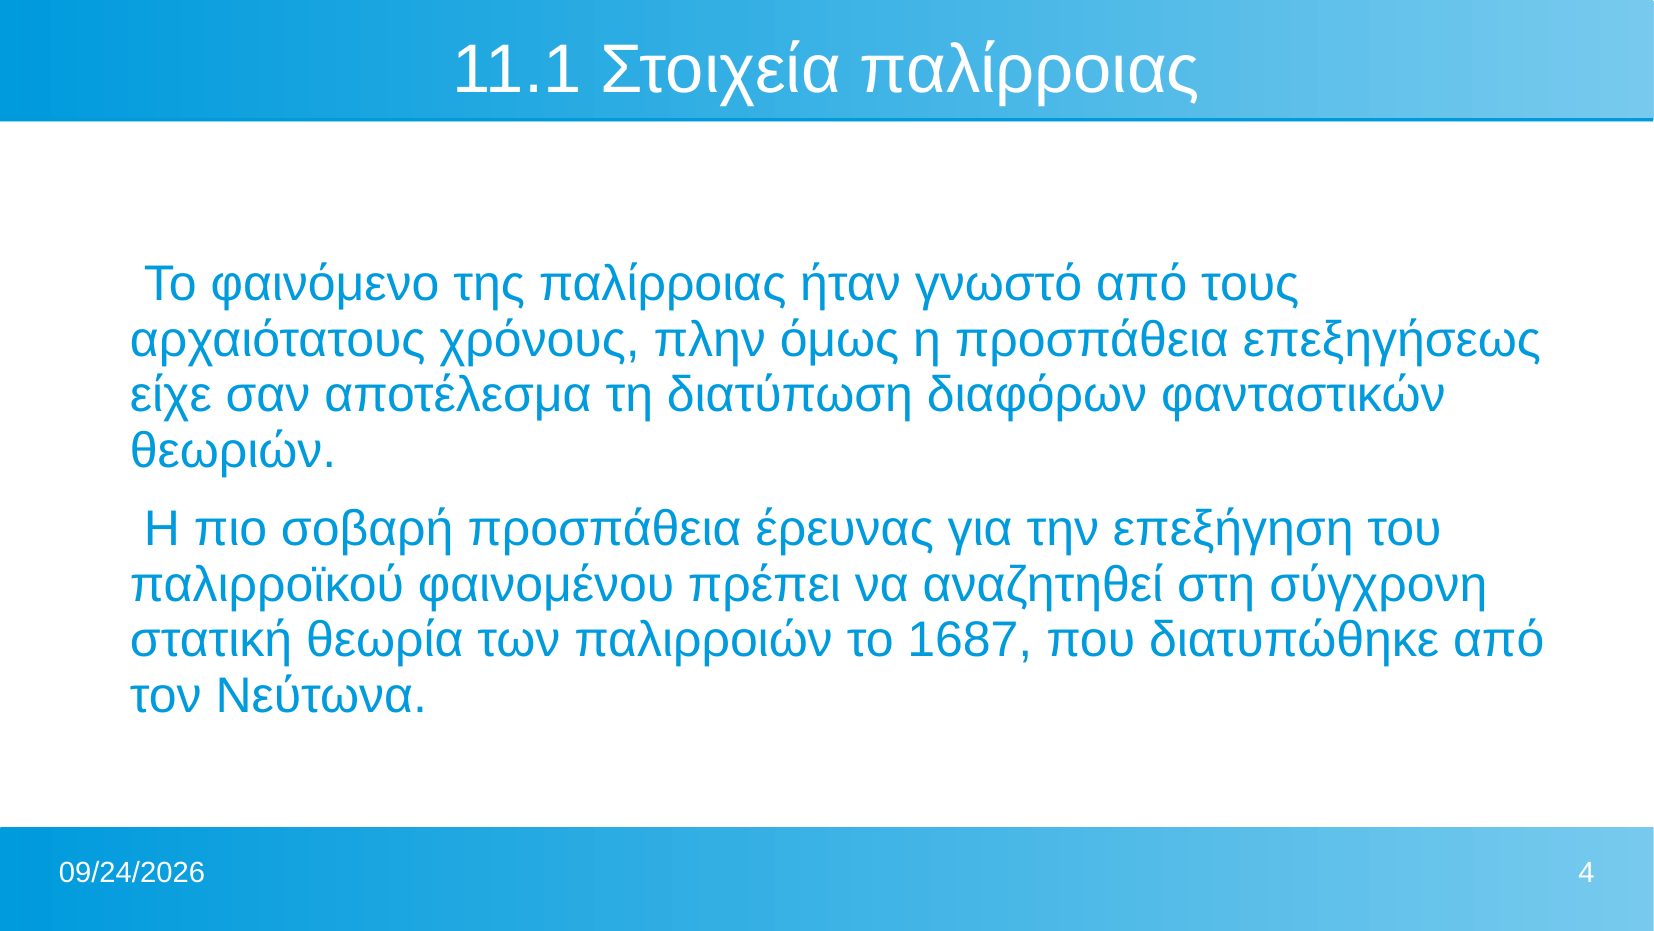

# 11.1 Στοιχεία παλίρροιας
 Το φαινόμενο της παλίρροιας ήταν γνωστό από τους αρχαιότατους χρόνους, πλην όμως η προσπάθεια επεξηγήσεως είχε σαν αποτέλεσμα τη διατύπωση διαφόρων φανταστικών θεωριών.
 Η πιο σοβαρή προσπάθεια έρευνας για την επεξήγηση του παλιρροϊκού φαινομένου πρέπει να αναζητηθεί στη σύγχρονη στατική θεωρία των παλιρροιών το 1687, που διατυπώθηκε από τον Νεύτωνα.
4